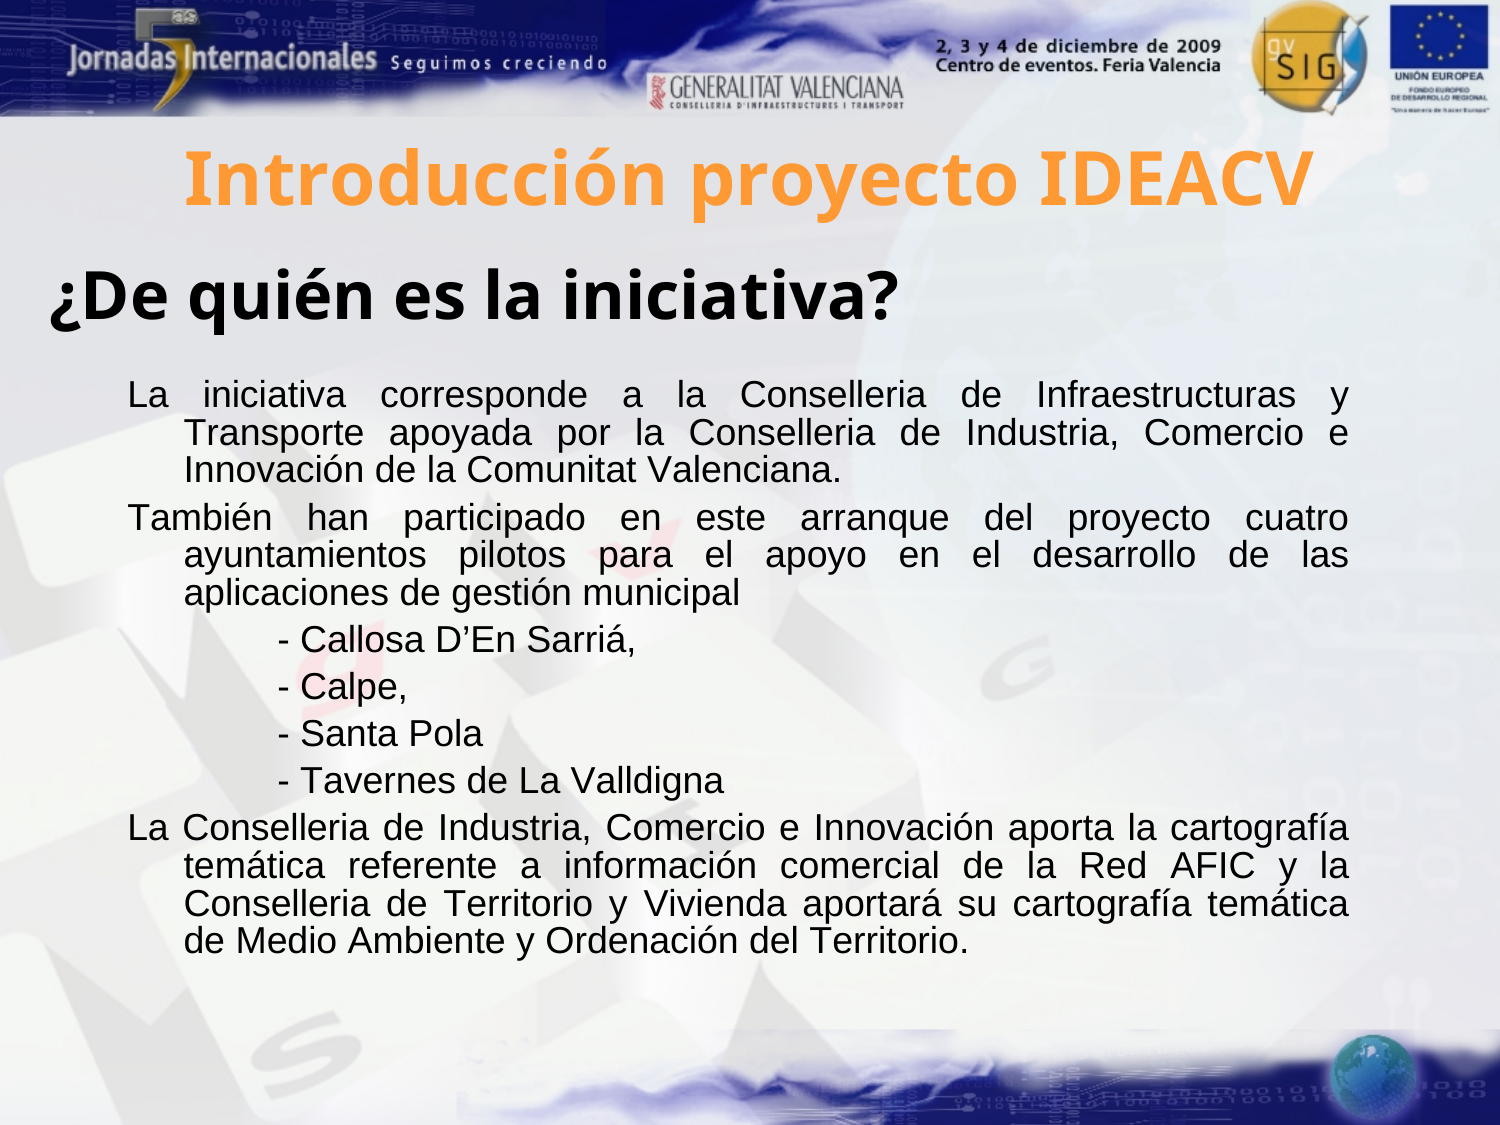

Introducción proyecto IDEACV
 ¿De quién es la iniciativa?
La iniciativa corresponde a la Conselleria de Infraestructuras y Transporte apoyada por la Conselleria de Industria, Comercio e Innovación de la Comunitat Valenciana.
También han participado en este arranque del proyecto cuatro ayuntamientos pilotos para el apoyo en el desarrollo de las aplicaciones de gestión municipal
 		- Callosa D’En Sarriá,
		- Calpe,
		- Santa Pola
		- Tavernes de La Valldigna
La Conselleria de Industria, Comercio e Innovación aporta la cartografía temática referente a información comercial de la Red AFIC y la Conselleria de Territorio y Vivienda aportará su cartografía temática de Medio Ambiente y Ordenación del Territorio.